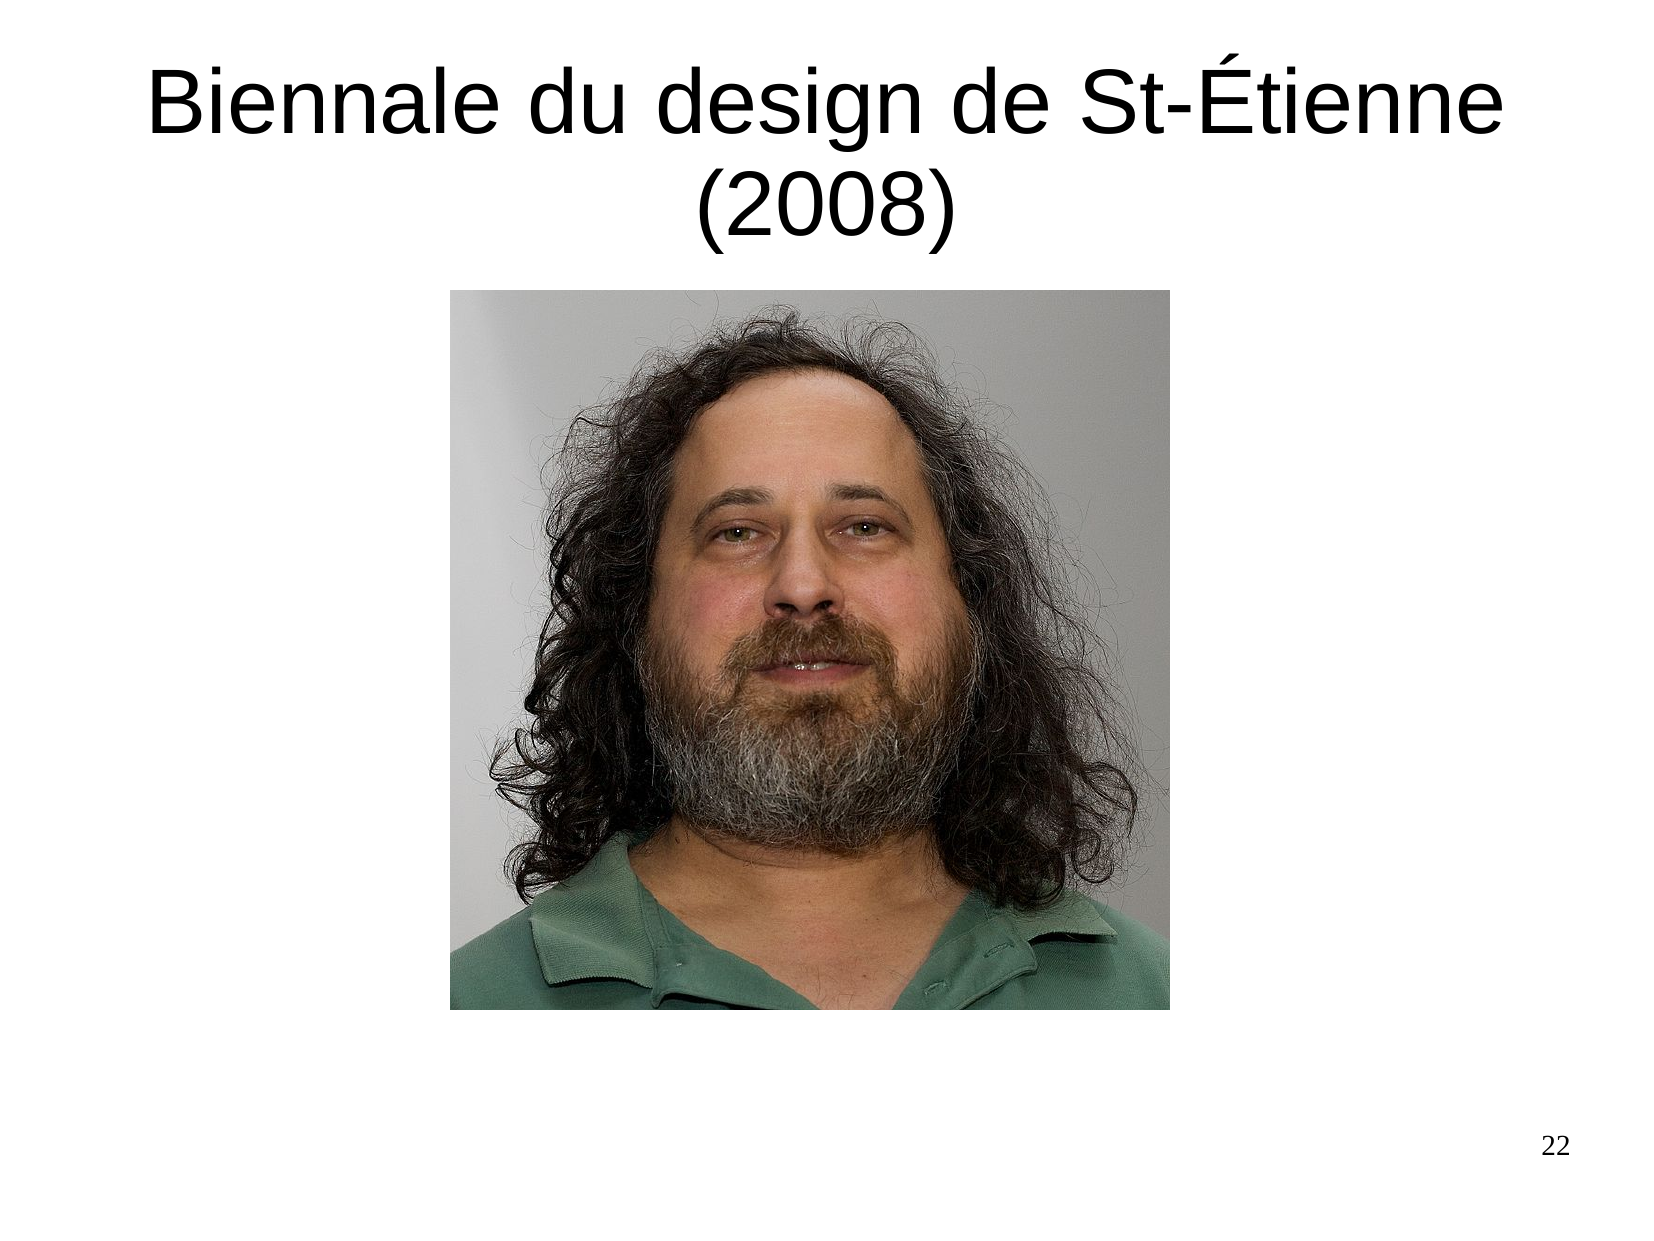

# Biennale du design de St-Étienne (2008)
22